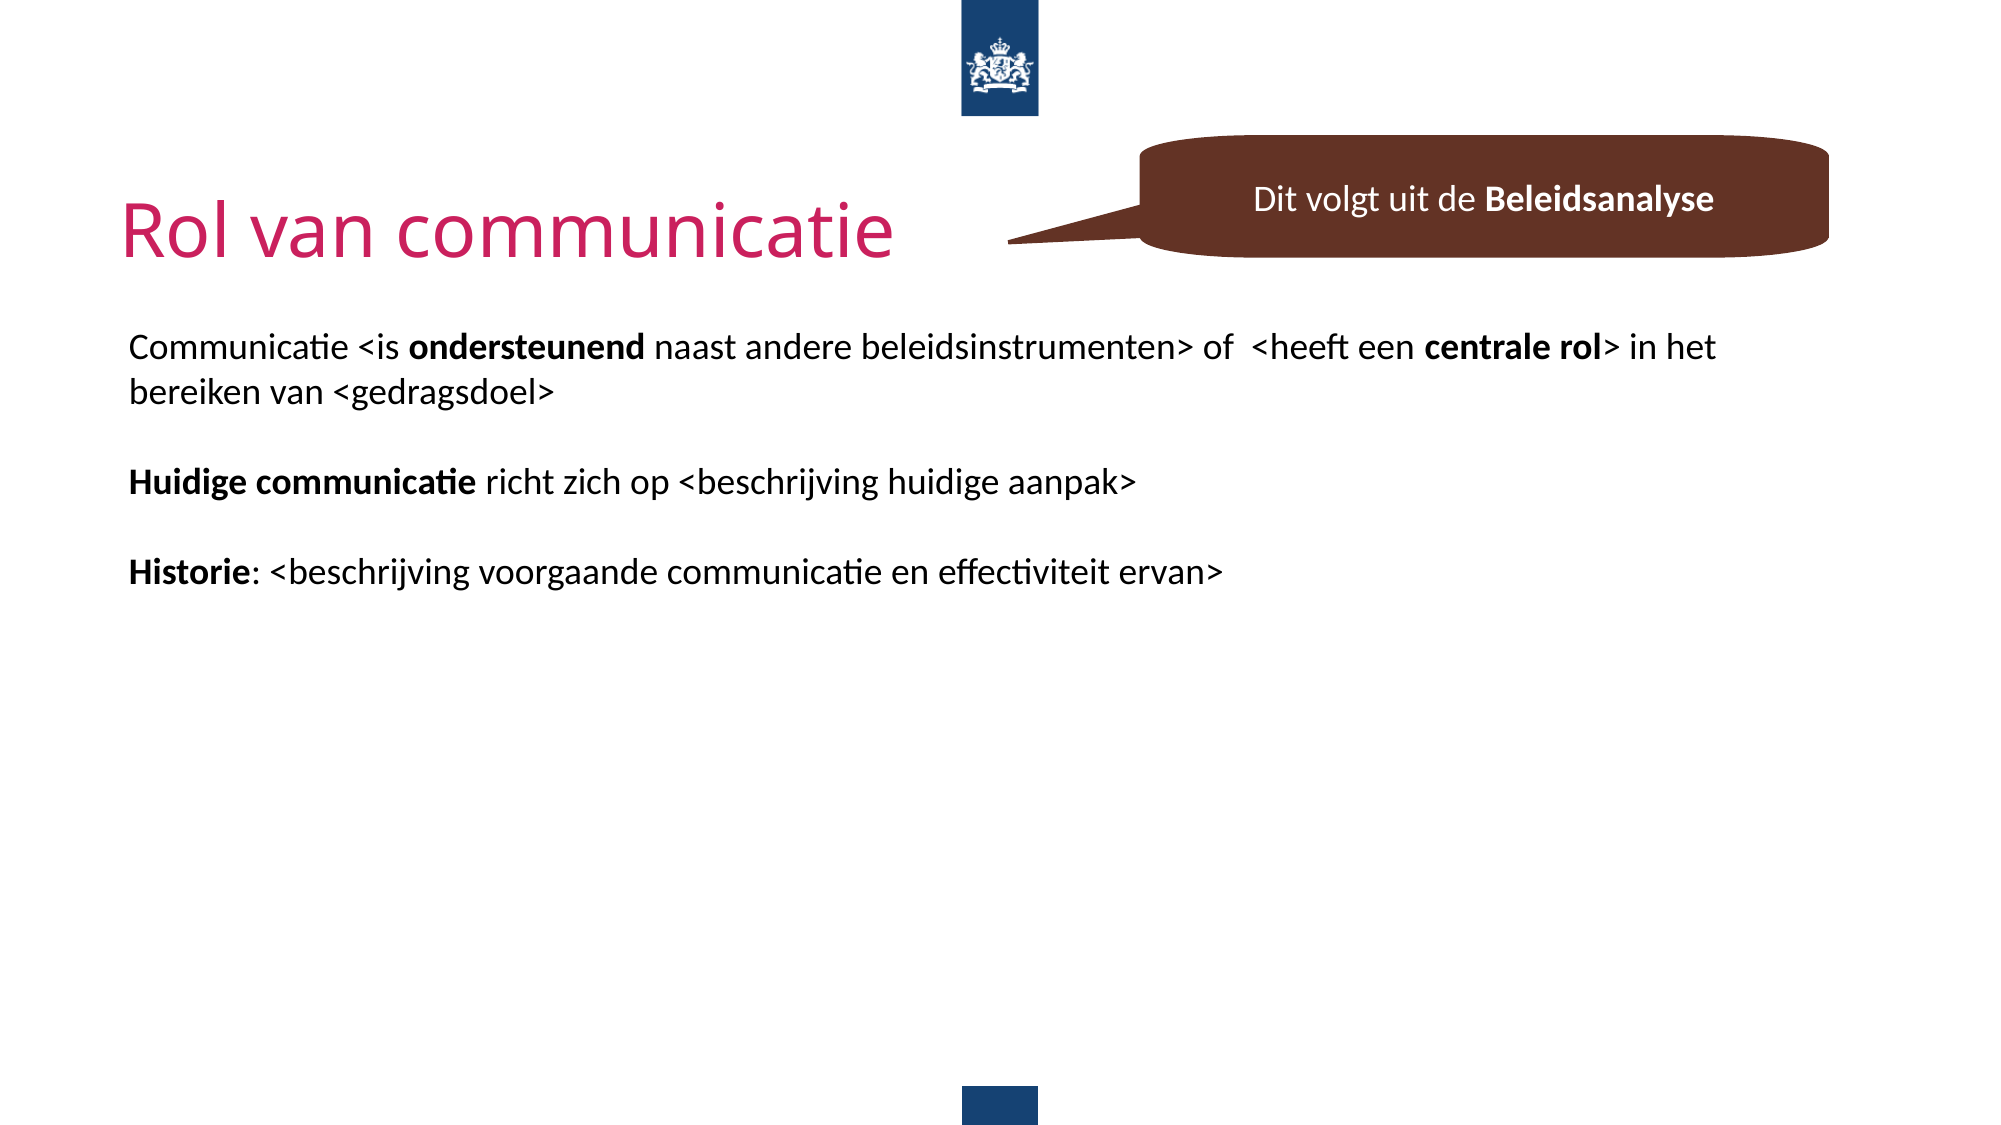

Rol van communicatie
Dit volgt uit de Beleidsanalyse
Communicatie <is ondersteunend naast andere beleidsinstrumenten> of <heeft een centrale rol> in het bereiken van <gedragsdoel>
Huidige communicatie richt zich op <beschrijving huidige aanpak>
Historie: <beschrijving voorgaande communicatie en effectiviteit ervan>